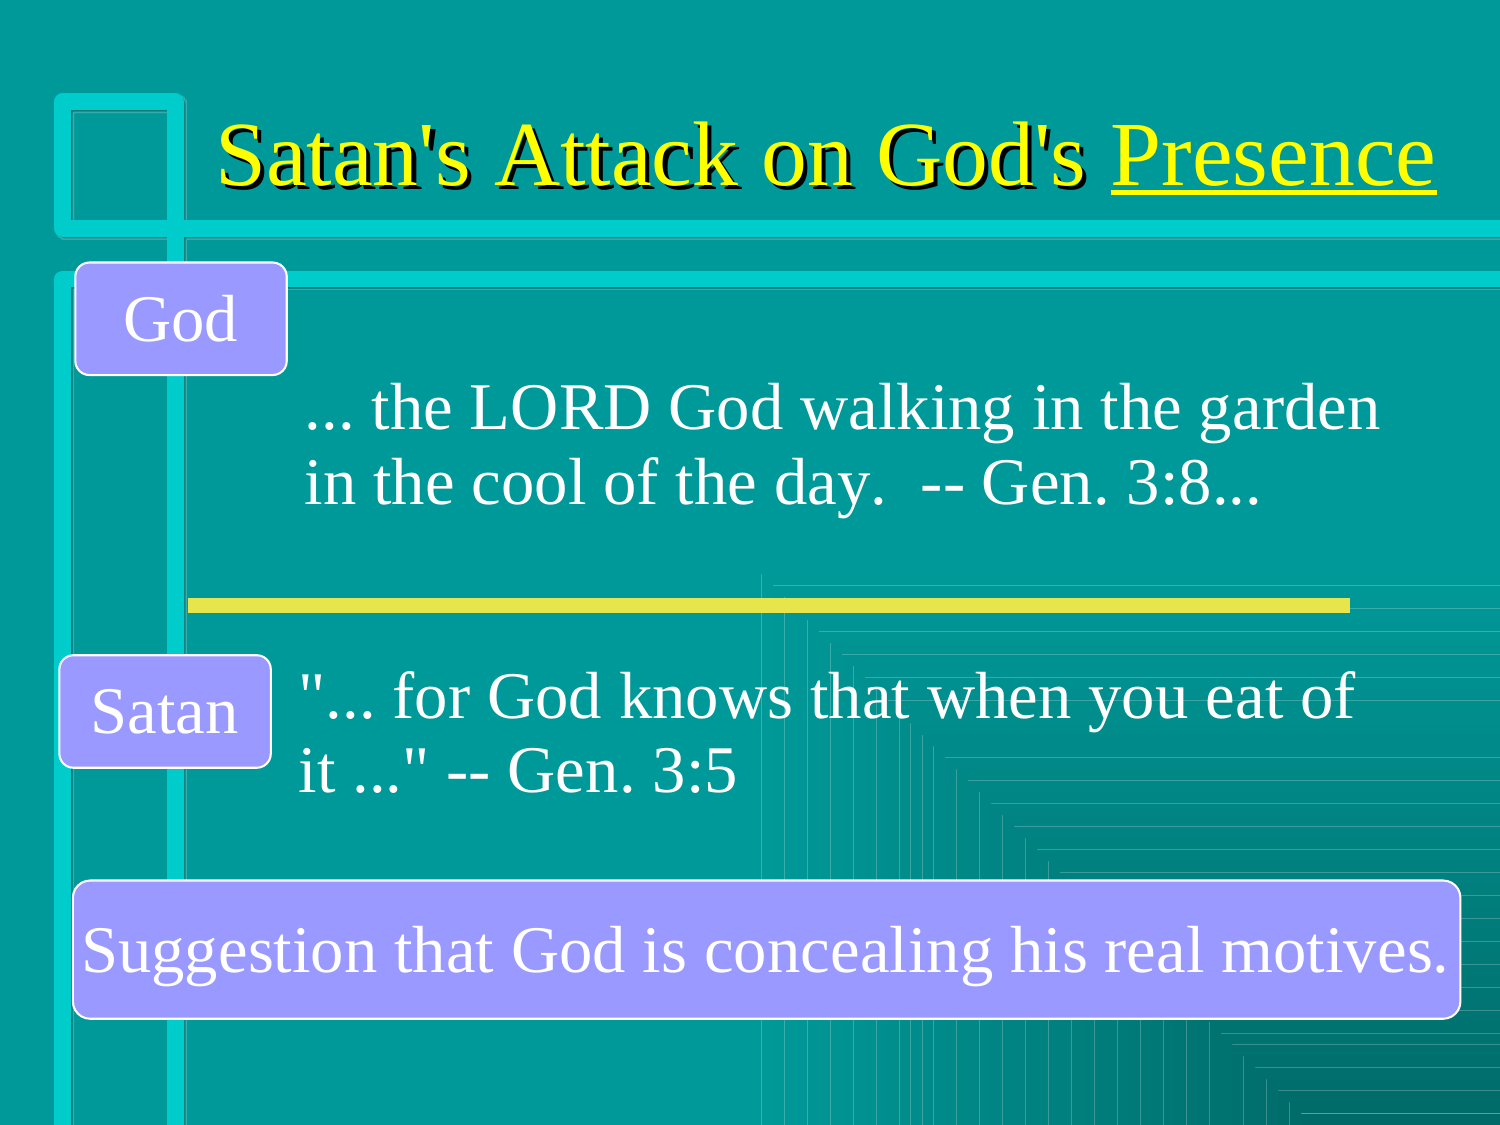

# Satan's Attack on God's Presence
God
... the LORD God walking in the garden in the cool of the day. -- Gen. 3:8...
"... for God knows that when you eat of it ..." -- Gen. 3:5
Satan
Suggestion that God is concealing his real motives.